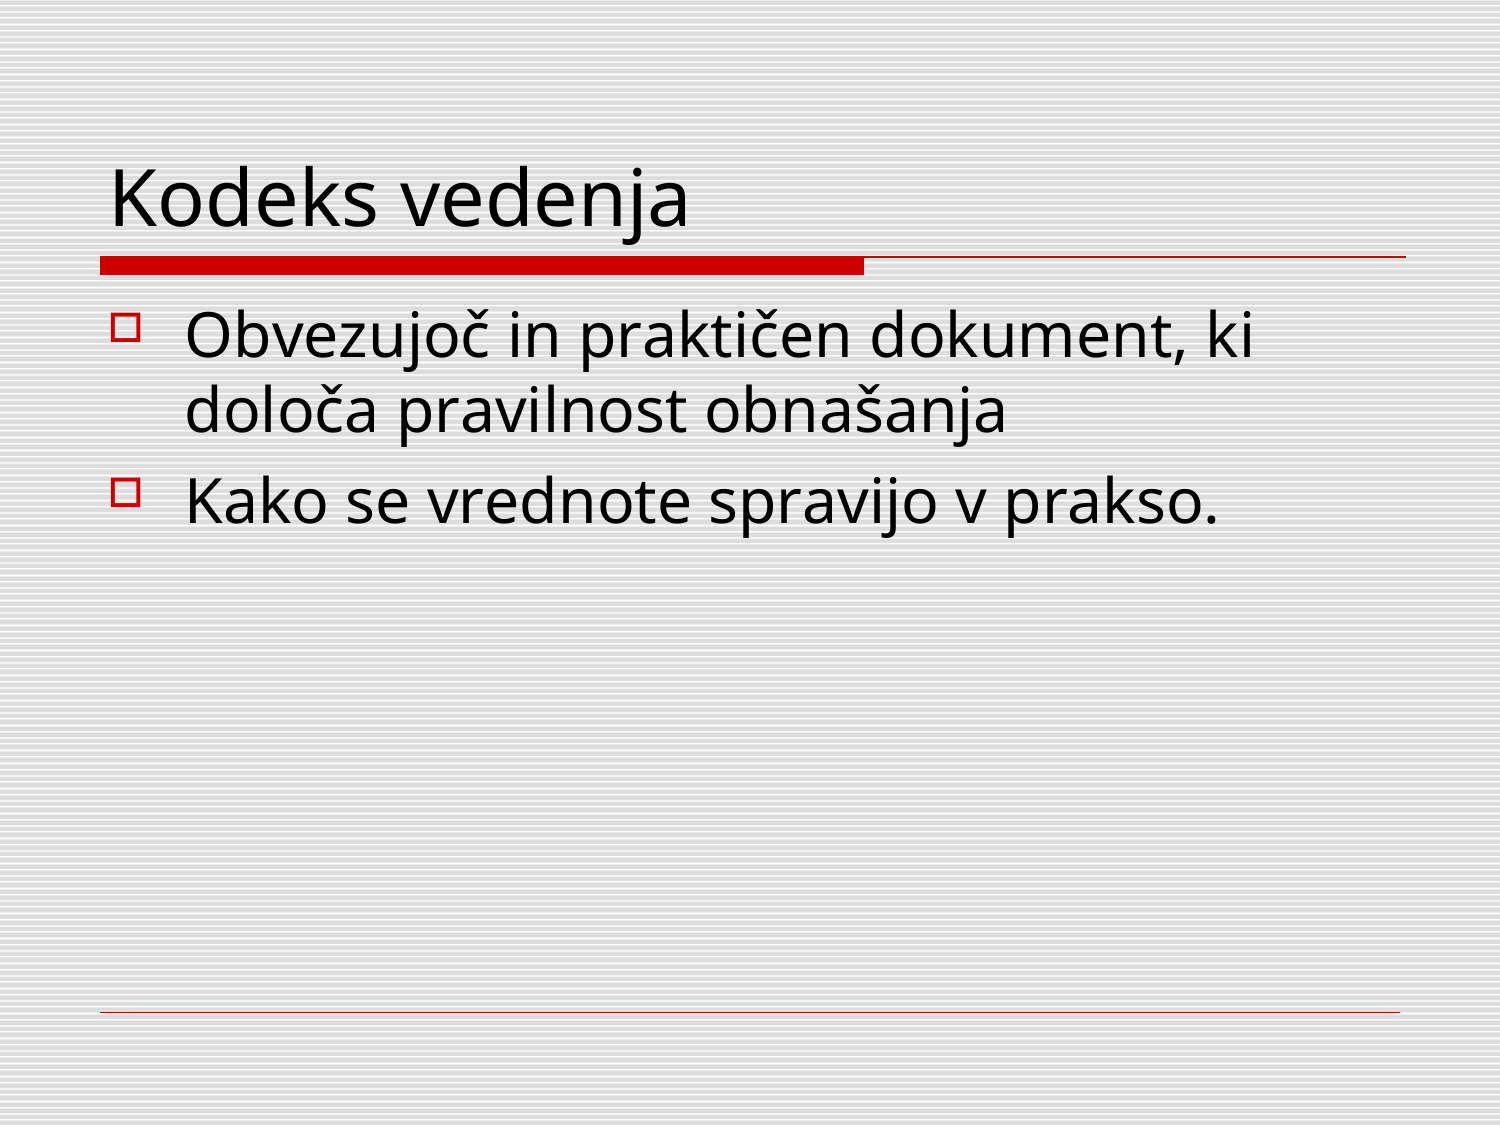

# Kodeks vedenja
Obvezujoč in praktičen dokument, ki določa pravilnost obnašanja
Kako se vrednote spravijo v prakso.